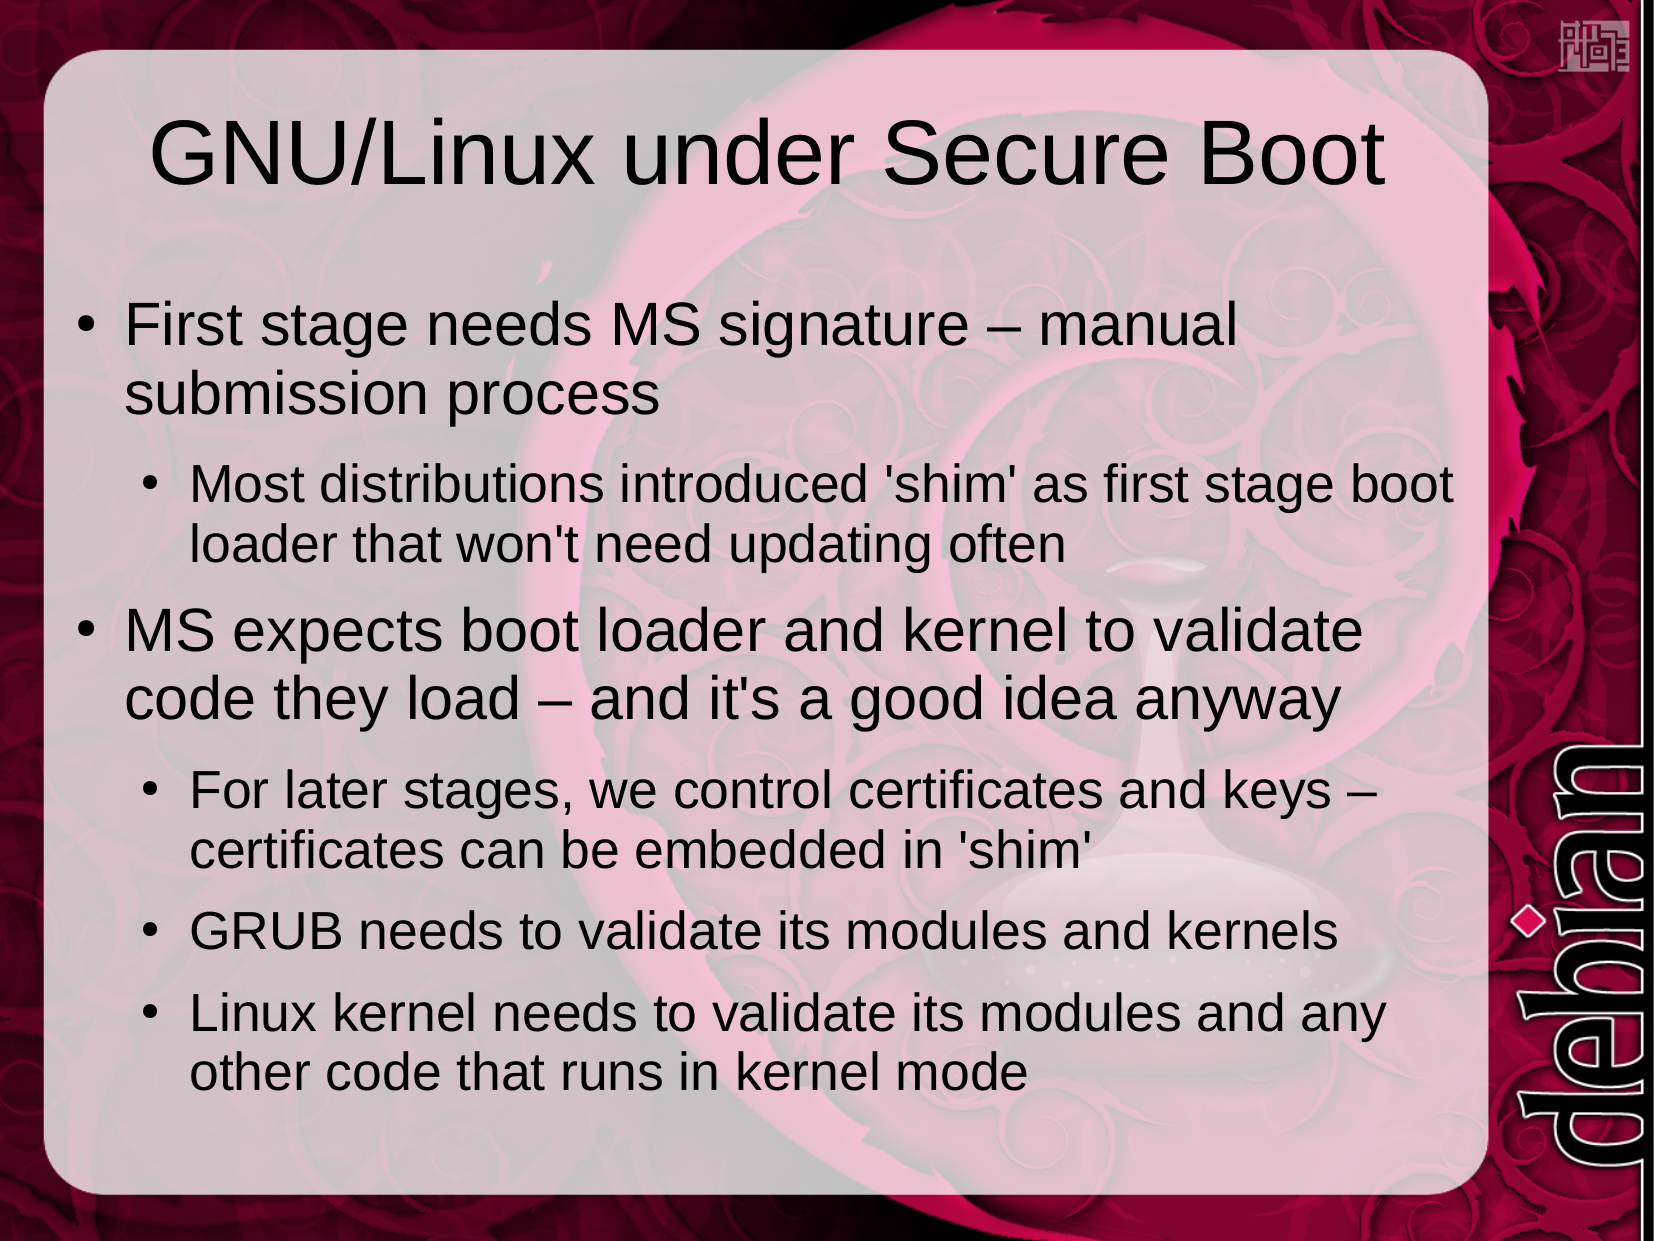

# GNU/Linux under Secure Boot
First stage needs MS signature – manual submission process
Most distributions introduced 'shim' as first stage boot loader that won't need updating often
MS expects boot loader and kernel to validate code they load – and it's a good idea anyway
For later stages, we control certificates and keys – certificates can be embedded in 'shim'
GRUB needs to validate its modules and kernels
Linux kernel needs to validate its modules and any other code that runs in kernel mode